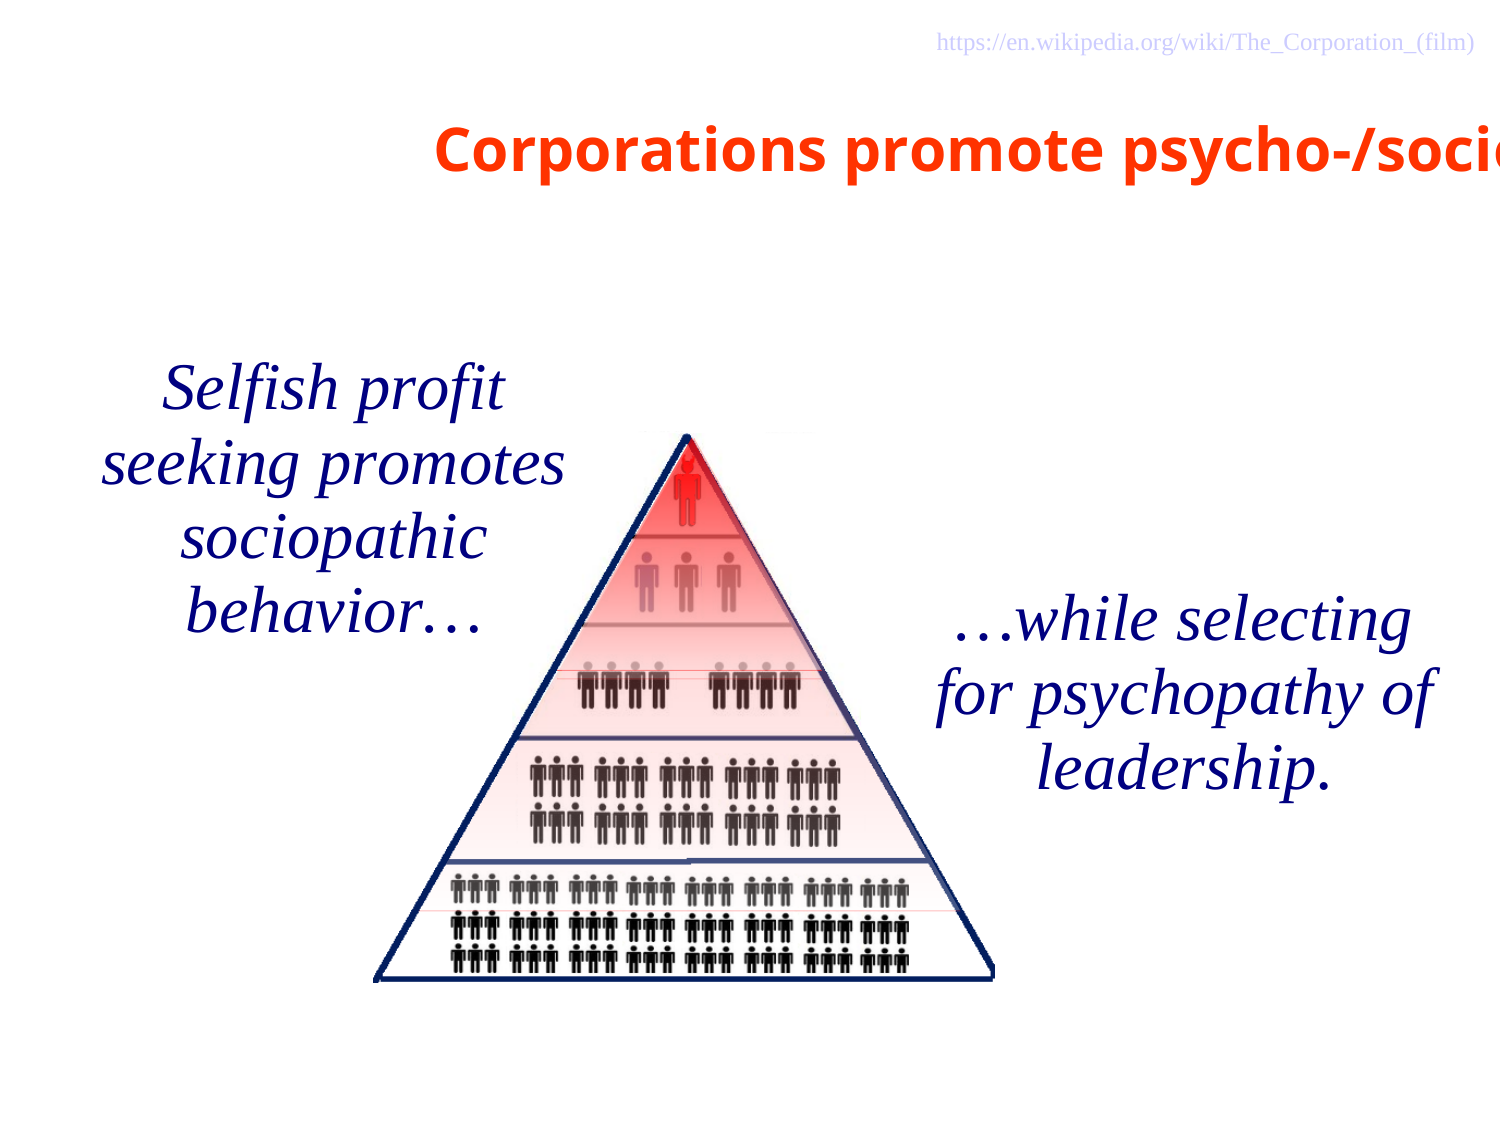

https://en.wikipedia.org/wiki/The_Corporation_(film)
Corporations promote psycho-/sociopaths
Selfish profit seeking promotes sociopathic behavior…
…while selecting for psychopathy of leadership.